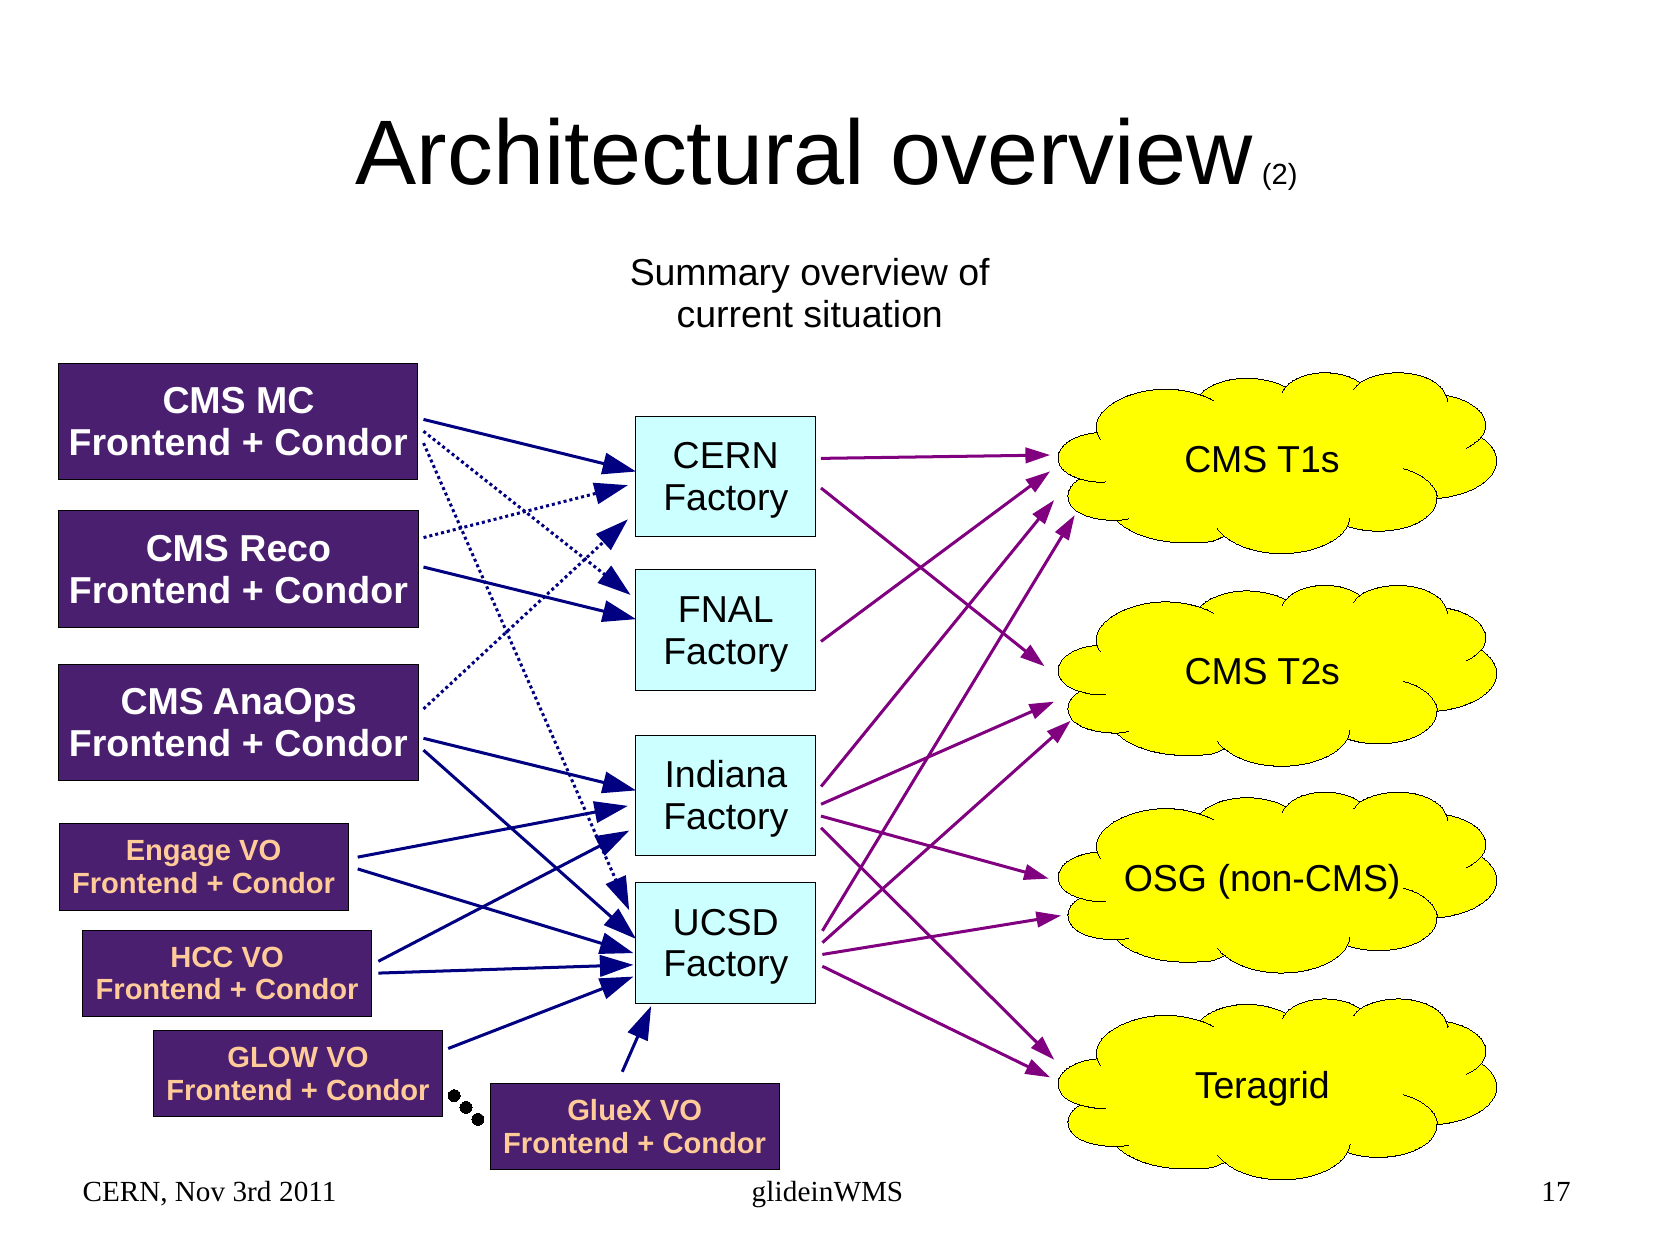

# Architectural overview (2)
Summary overview of
current situation
CMS MC
Frontend + Condor
CMS T1s
CERN
Factory
CMS Reco
Frontend + Condor
FNAL
Factory
CMS T2s
CMS AnaOps
Frontend + Condor
Indiana
Factory
OSG (non-CMS)
Engage VO
Frontend + Condor
UCSD
Factory
HCC VO
Frontend + Condor
Teragrid
GLOW VO
Frontend + Condor
GlueX VO
Frontend + Condor
CERN, Nov 3rd 2011
glideinWMS
17